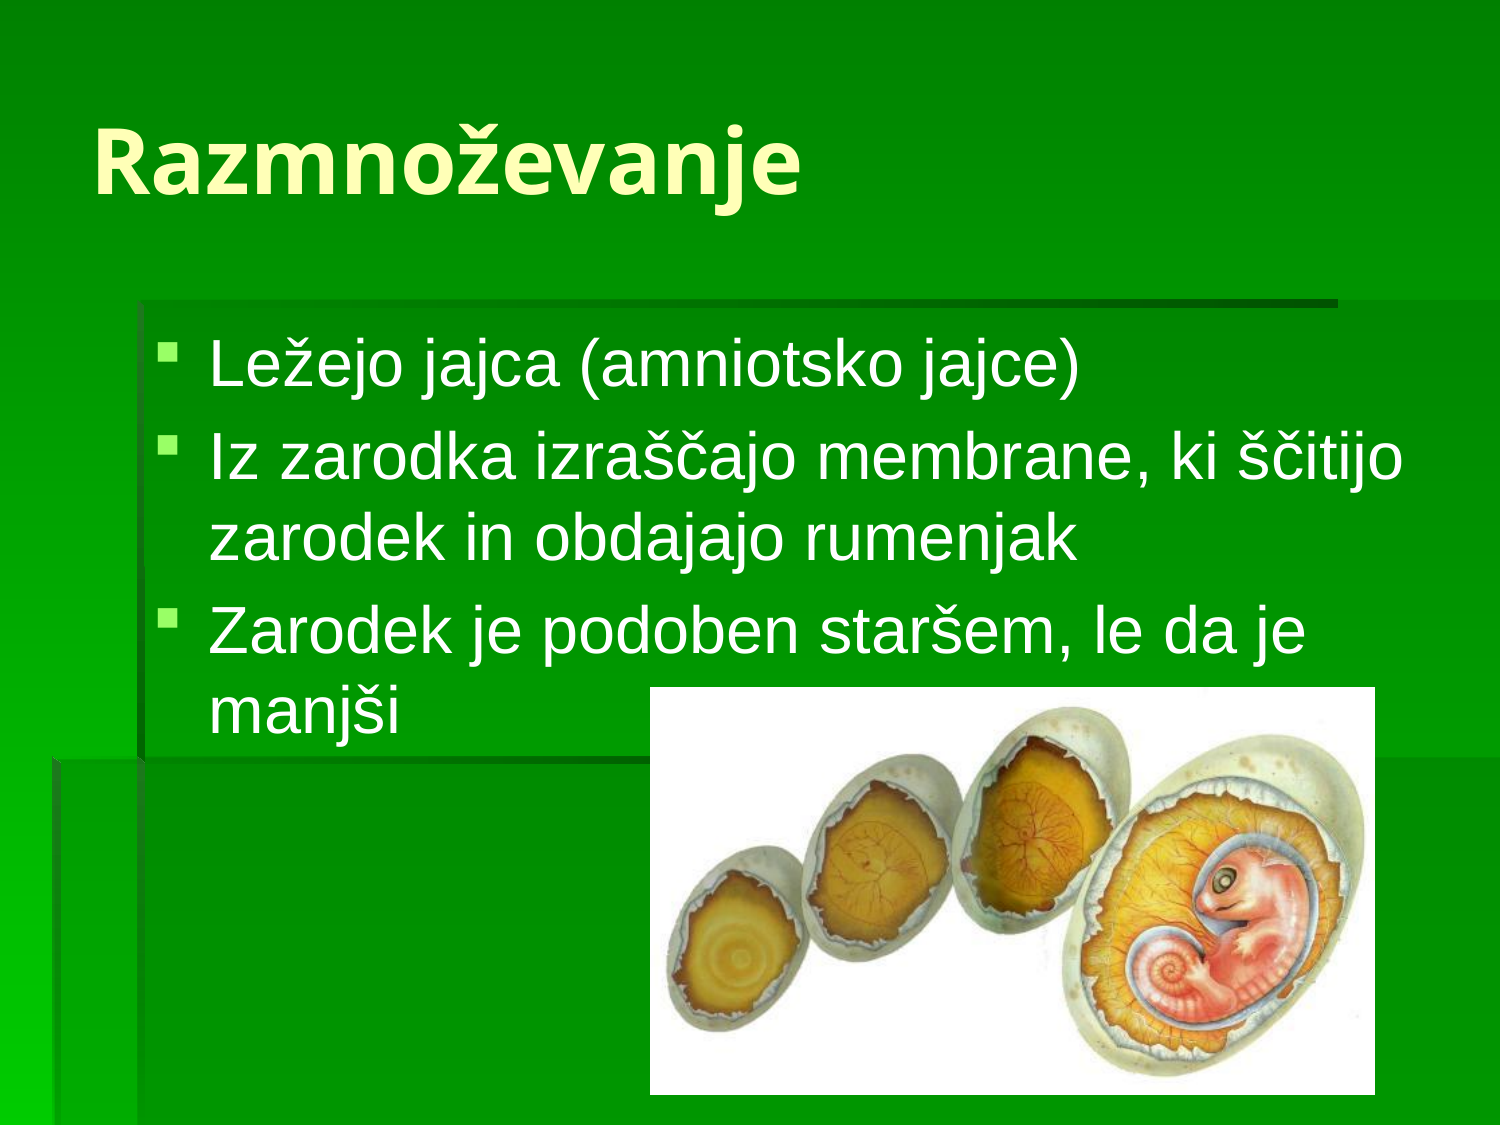

# Razmnoževanje
Ležejo jajca (amniotsko jajce)
Iz zarodka izraščajo membrane, ki ščitijo zarodek in obdajajo rumenjak
Zarodek je podoben staršem, le da je manjši